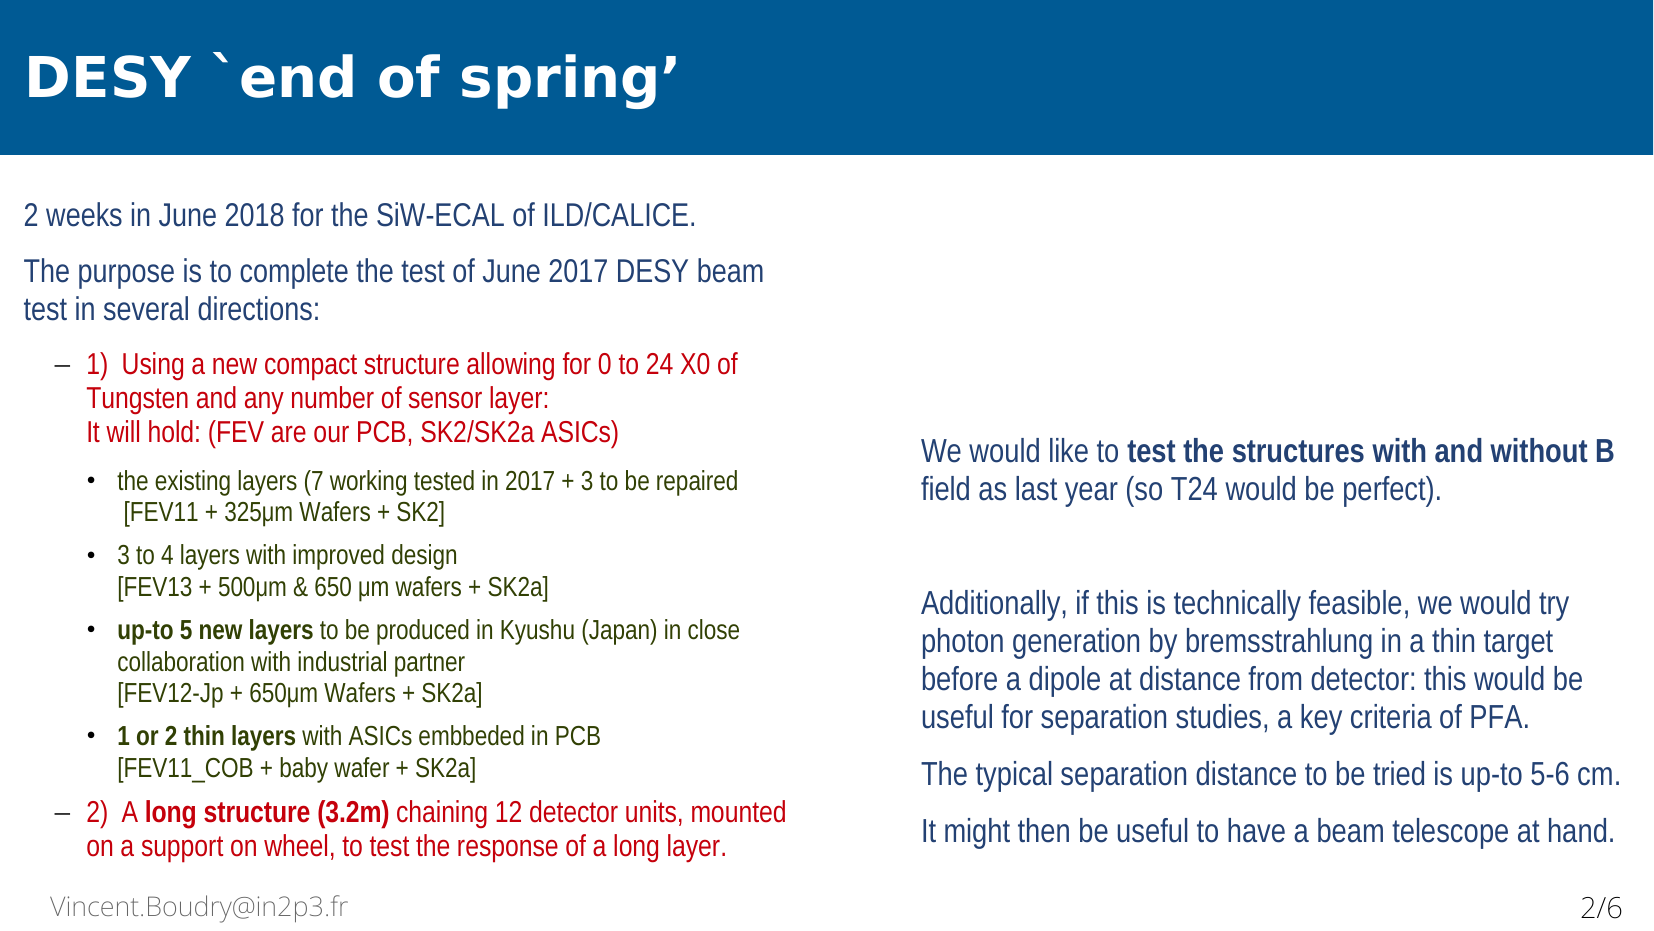

# DESY `end of spring’
2 weeks in June 2018 for the SiW-ECAL of ILD/CALICE.
The purpose is to complete the test of June 2017 DESY beam test in several directions:
1) Using a new compact structure allowing for 0 to 24 X0 of Tungsten and any number of sensor layer:
It will hold: (FEV are our PCB, SK2/SK2a ASICs)
the existing layers (7 working tested in 2017 + 3 to be repaired
 [FEV11 + 325μm Wafers + SK2]
3 to 4 layers with improved design
[FEV13 + 500μm & 650 μm wafers + SK2a]
up-to 5 new layers to be produced in Kyushu (Japan) in close collaboration with industrial partner
[FEV12-Jp + 650μm Wafers + SK2a]
1 or 2 thin layers with ASICs embbeded in PCB
[FEV11_COB + baby wafer + SK2a]
2) A long structure (3.2m) chaining 12 detector units, mounted on a support on wheel, to test the response of a long layer.
We would like to test the structures with and without B field as last year (so T24 would be perfect).
Additionally, if this is technically feasible, we would try photon generation by bremsstrahlung in a thin target before a dipole at distance from detector: this would be useful for separation studies, a key criteria of PFA.
The typical separation distance to be tried is up-to 5-6 cm.
It might then be useful to have a beam telescope at hand.
2